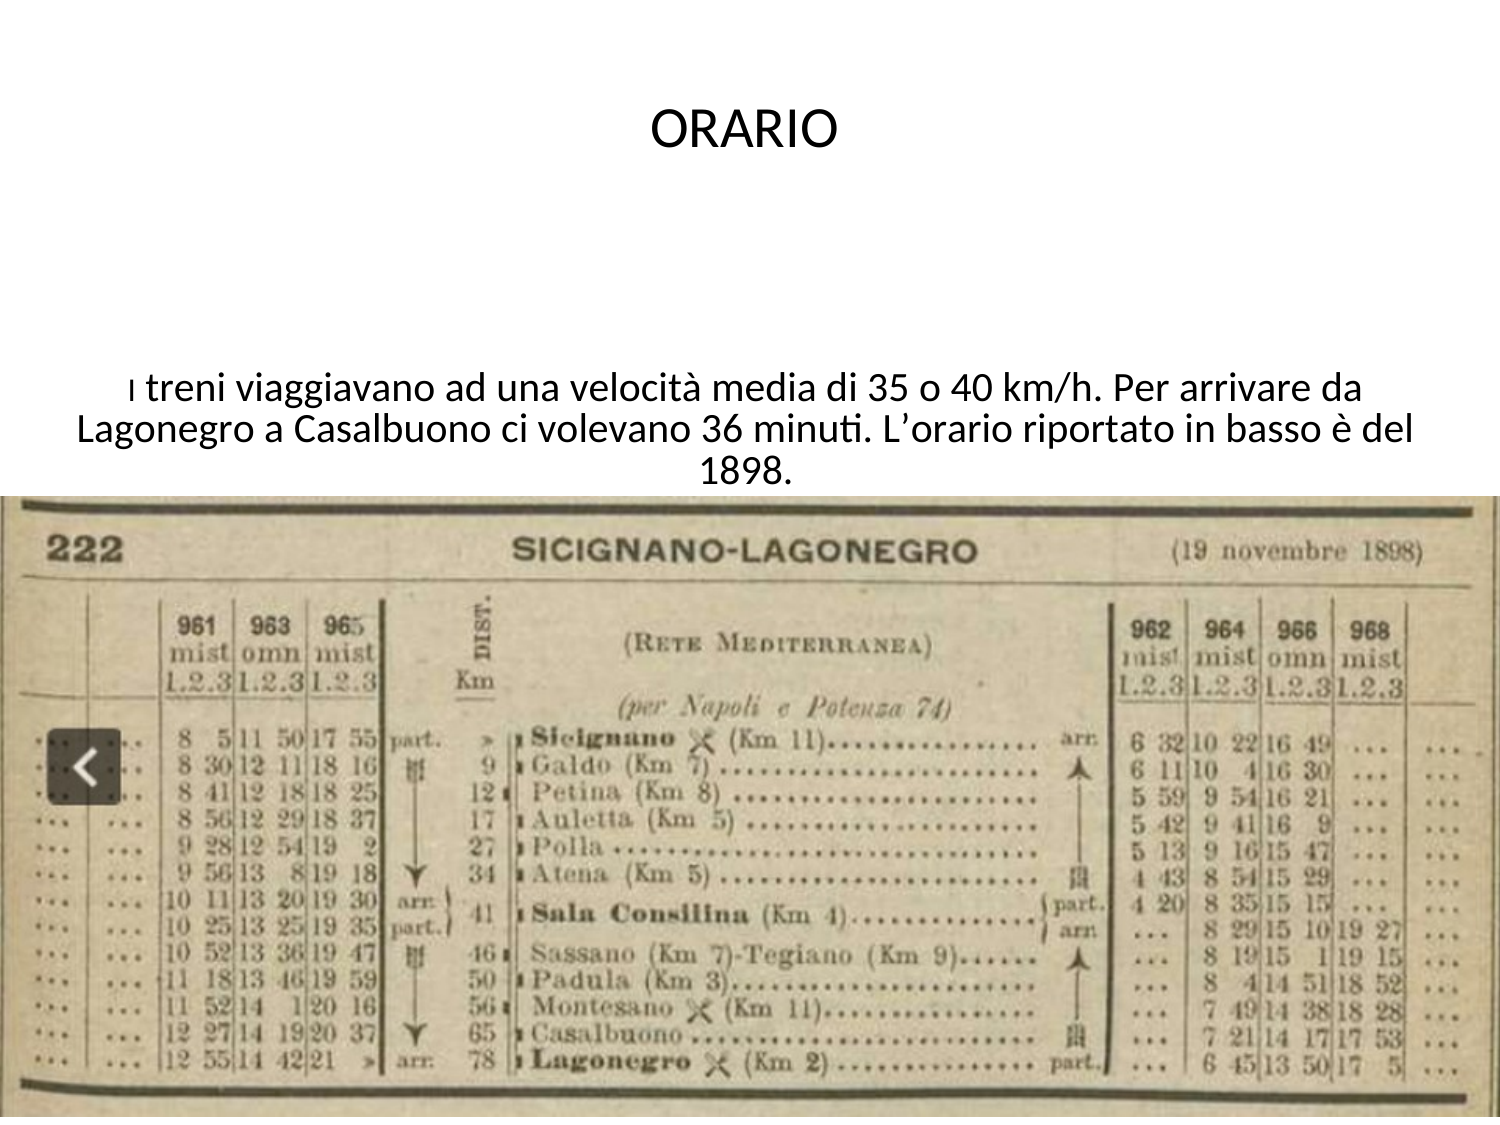

# ORARIO
I treni viaggiavano ad una velocità media di 35 o 40 km/h. Per arrivare da Lagonegro a Casalbuono ci volevano 36 minuti. L’orario riportato in basso è del 1898.